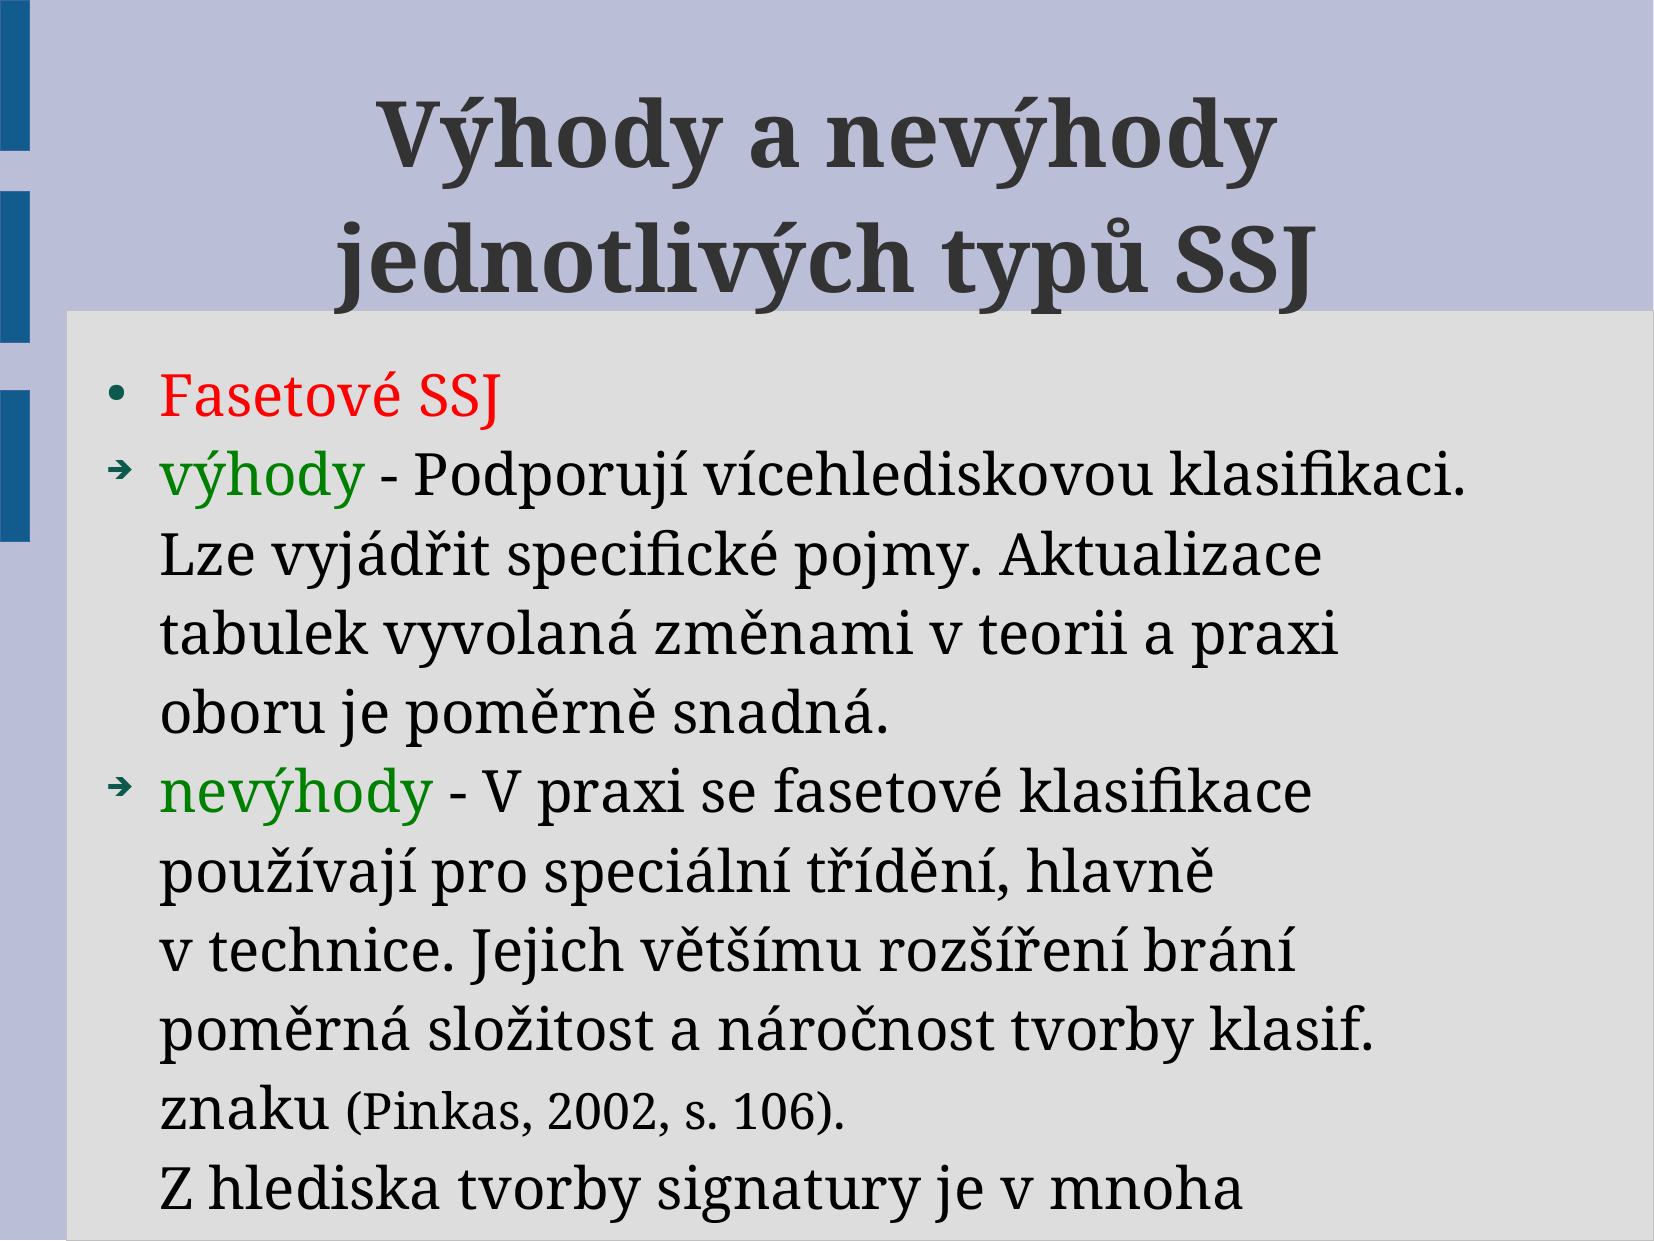

# Výhody a nevýhody jednotlivých typů SSJ
Fasetové SSJ
výhody - Podporují vícehlediskovou klasifikaci. Lze vyjádřit specifické pojmy. Aktualizace tabulek vyvolaná změnami v teorii a praxi oboru je poměrně snadná.
nevýhody - V praxi se fasetové klasifikace používají pro speciální třídění, hlavně v technice. Jejich většímu rozšíření brání poměrná složitost a náročnost tvorby klasif. znaku (Pinkas, 2002, s. 106).
Z hlediska tvorby signatury je v mnoha případech nevýhodou dlouhá notace.